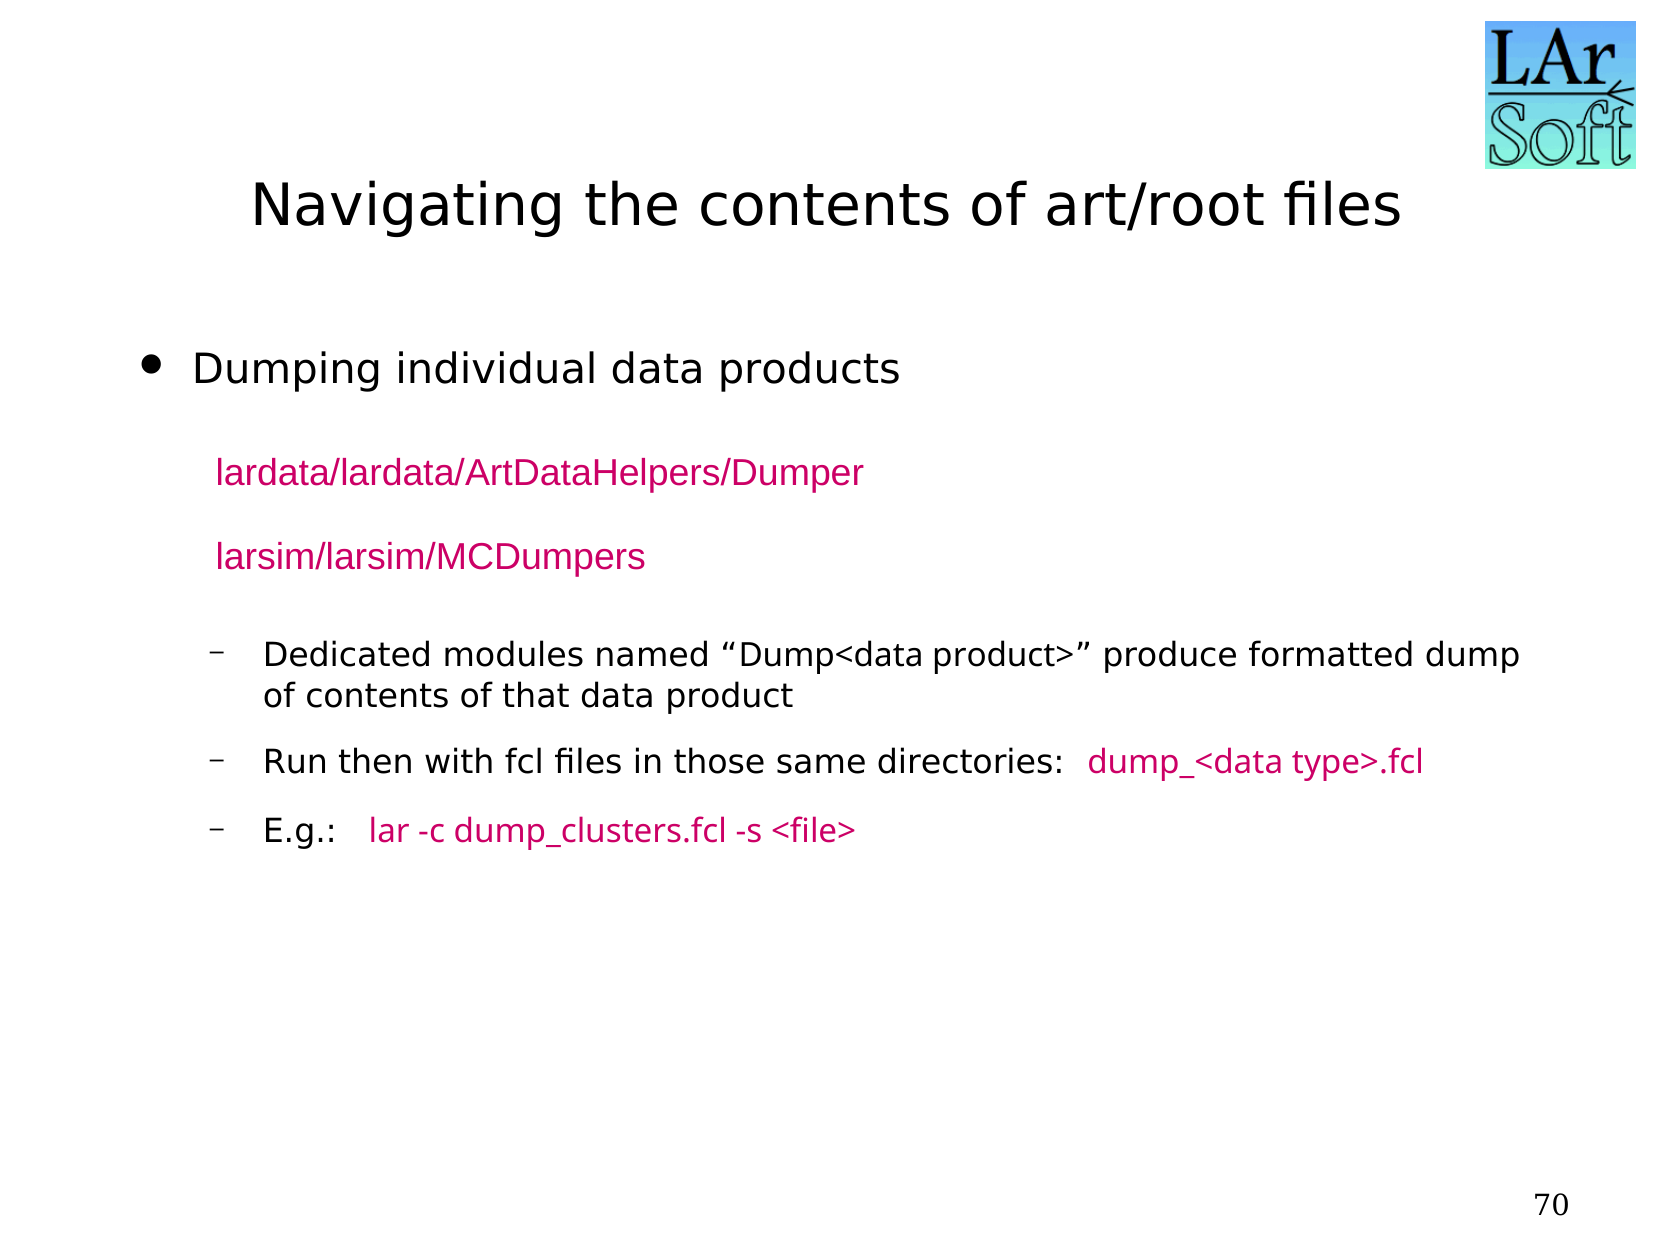

# Navigating the contents of art/root files
Dumping individual data products
Dedicated modules named “Dump<data product>” produce formatted dump of contents of that data product
Run then with fcl files in those same directories: dump_<data type>.fcl
E.g.: lar -c dump_clusters.fcl -s <file>
lardata/lardata/ArtDataHelpers/Dumper
larsim/larsim/MCDumpers
70